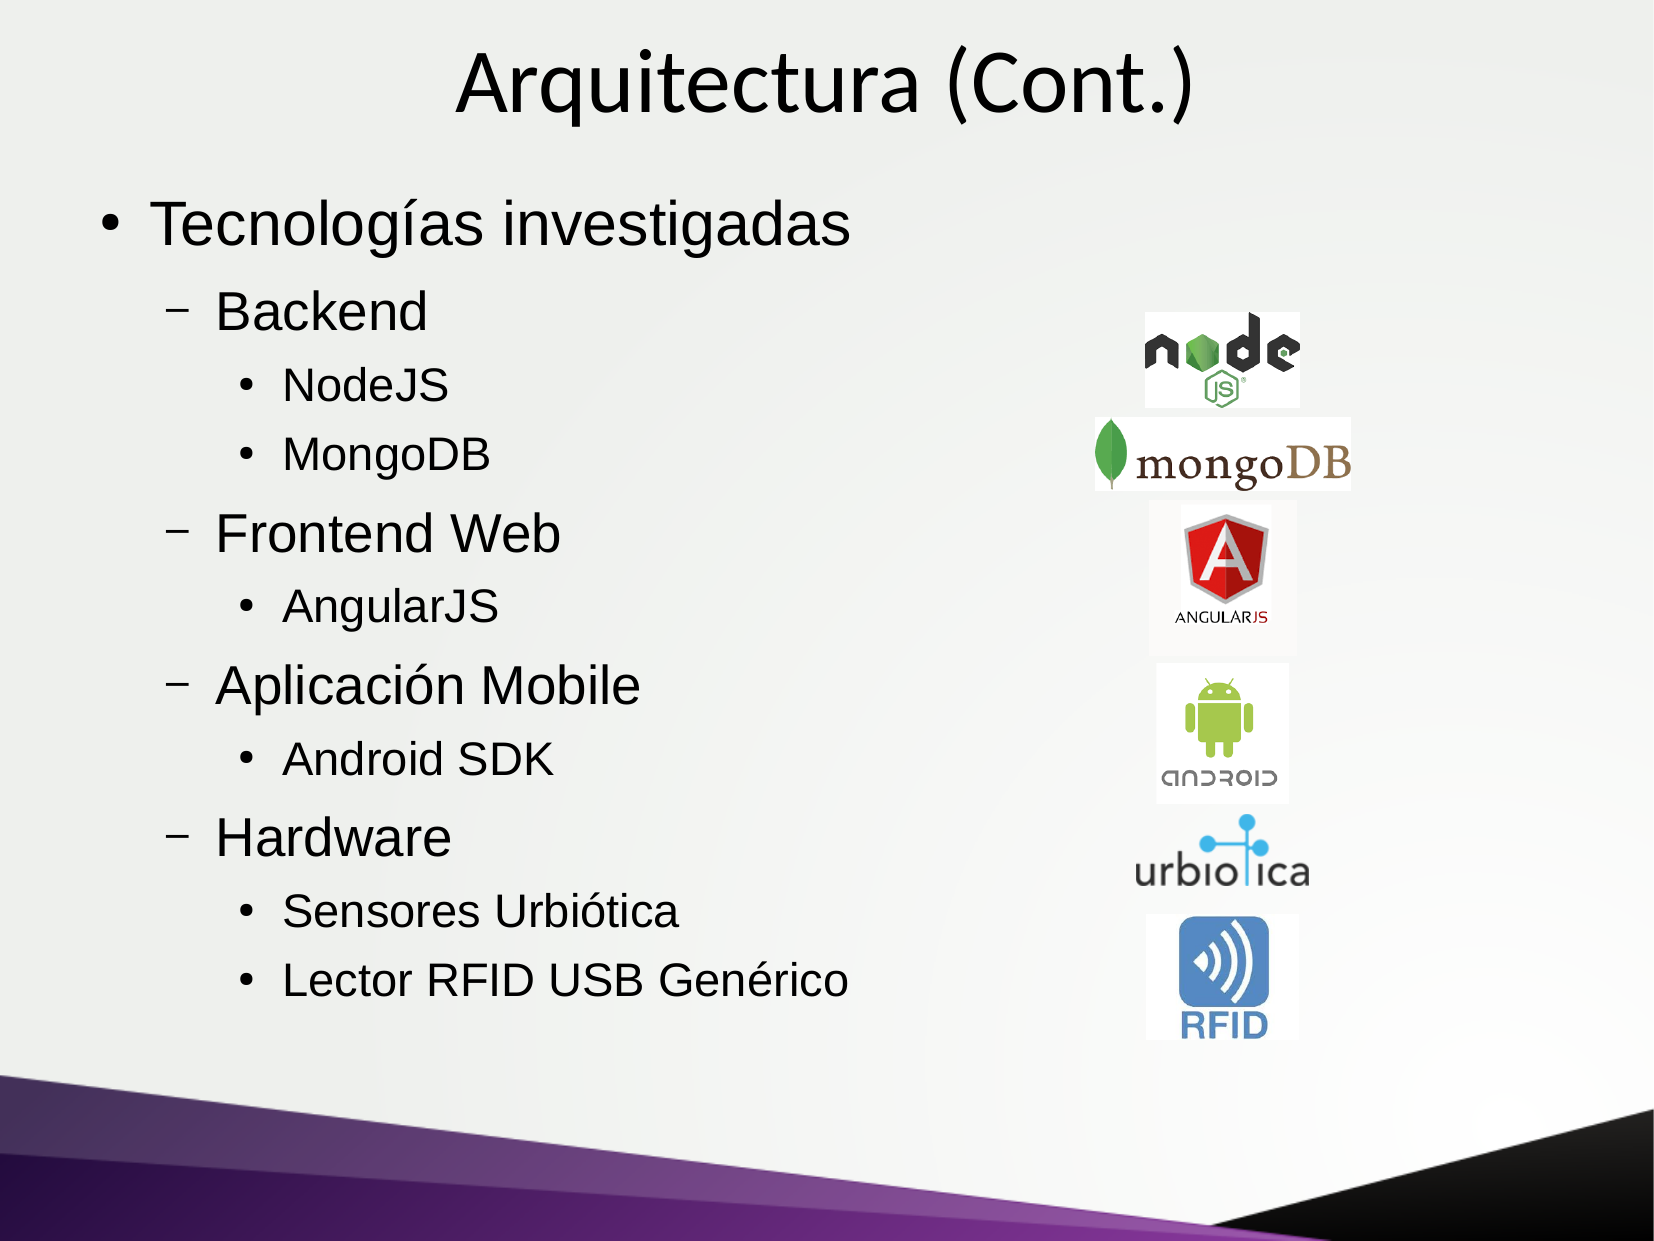

# Arquitectura (Cont.)
Tecnologías investigadas
Backend
NodeJS
MongoDB
Frontend Web
AngularJS
Aplicación Mobile
Android SDK
Hardware
Sensores Urbiótica
Lector RFID USB Genérico